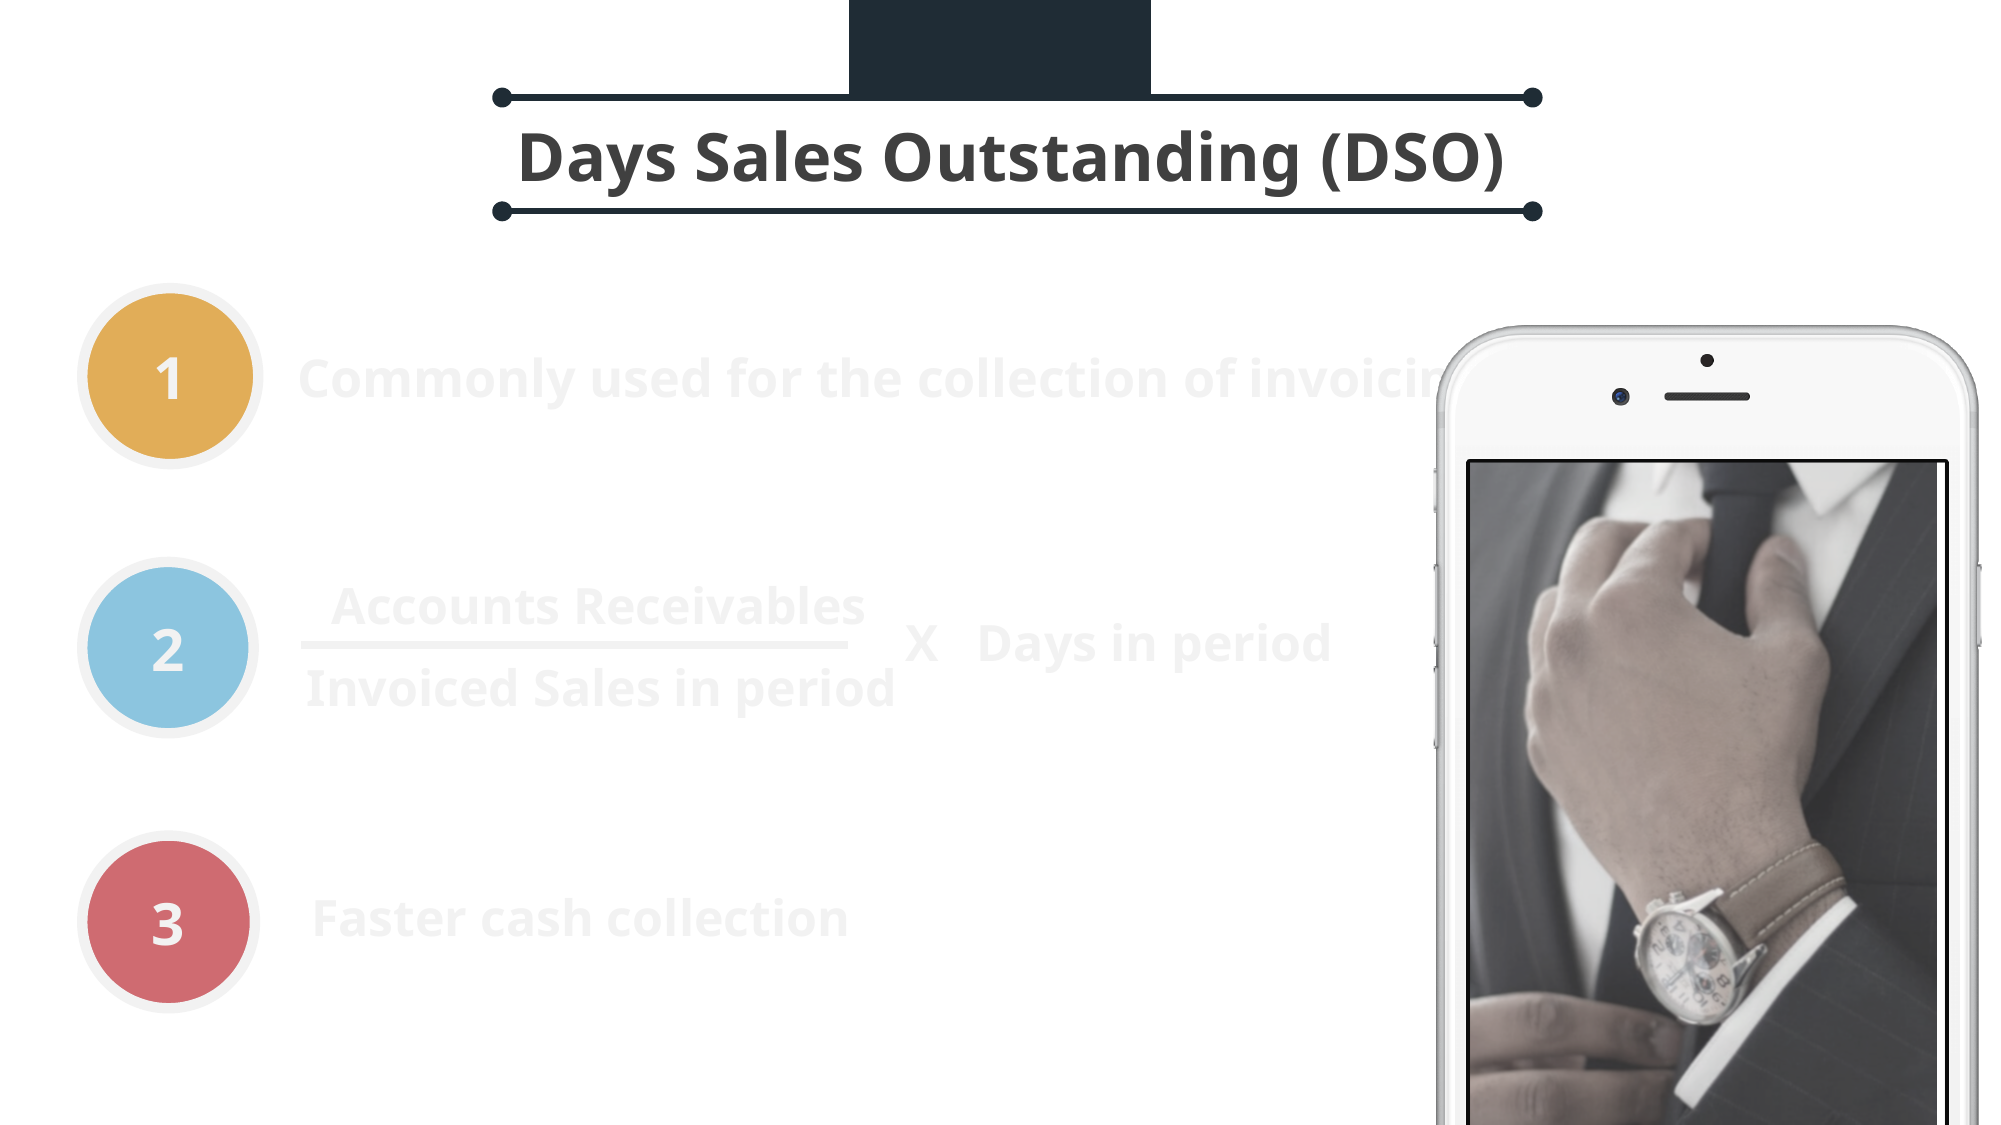

Days Sales Outstanding (DSO)
1
Commonly used for the collection of invoicing
2
Accounts Receivables
Invoiced Sales in period
X
Days in period
3
Faster cash collection